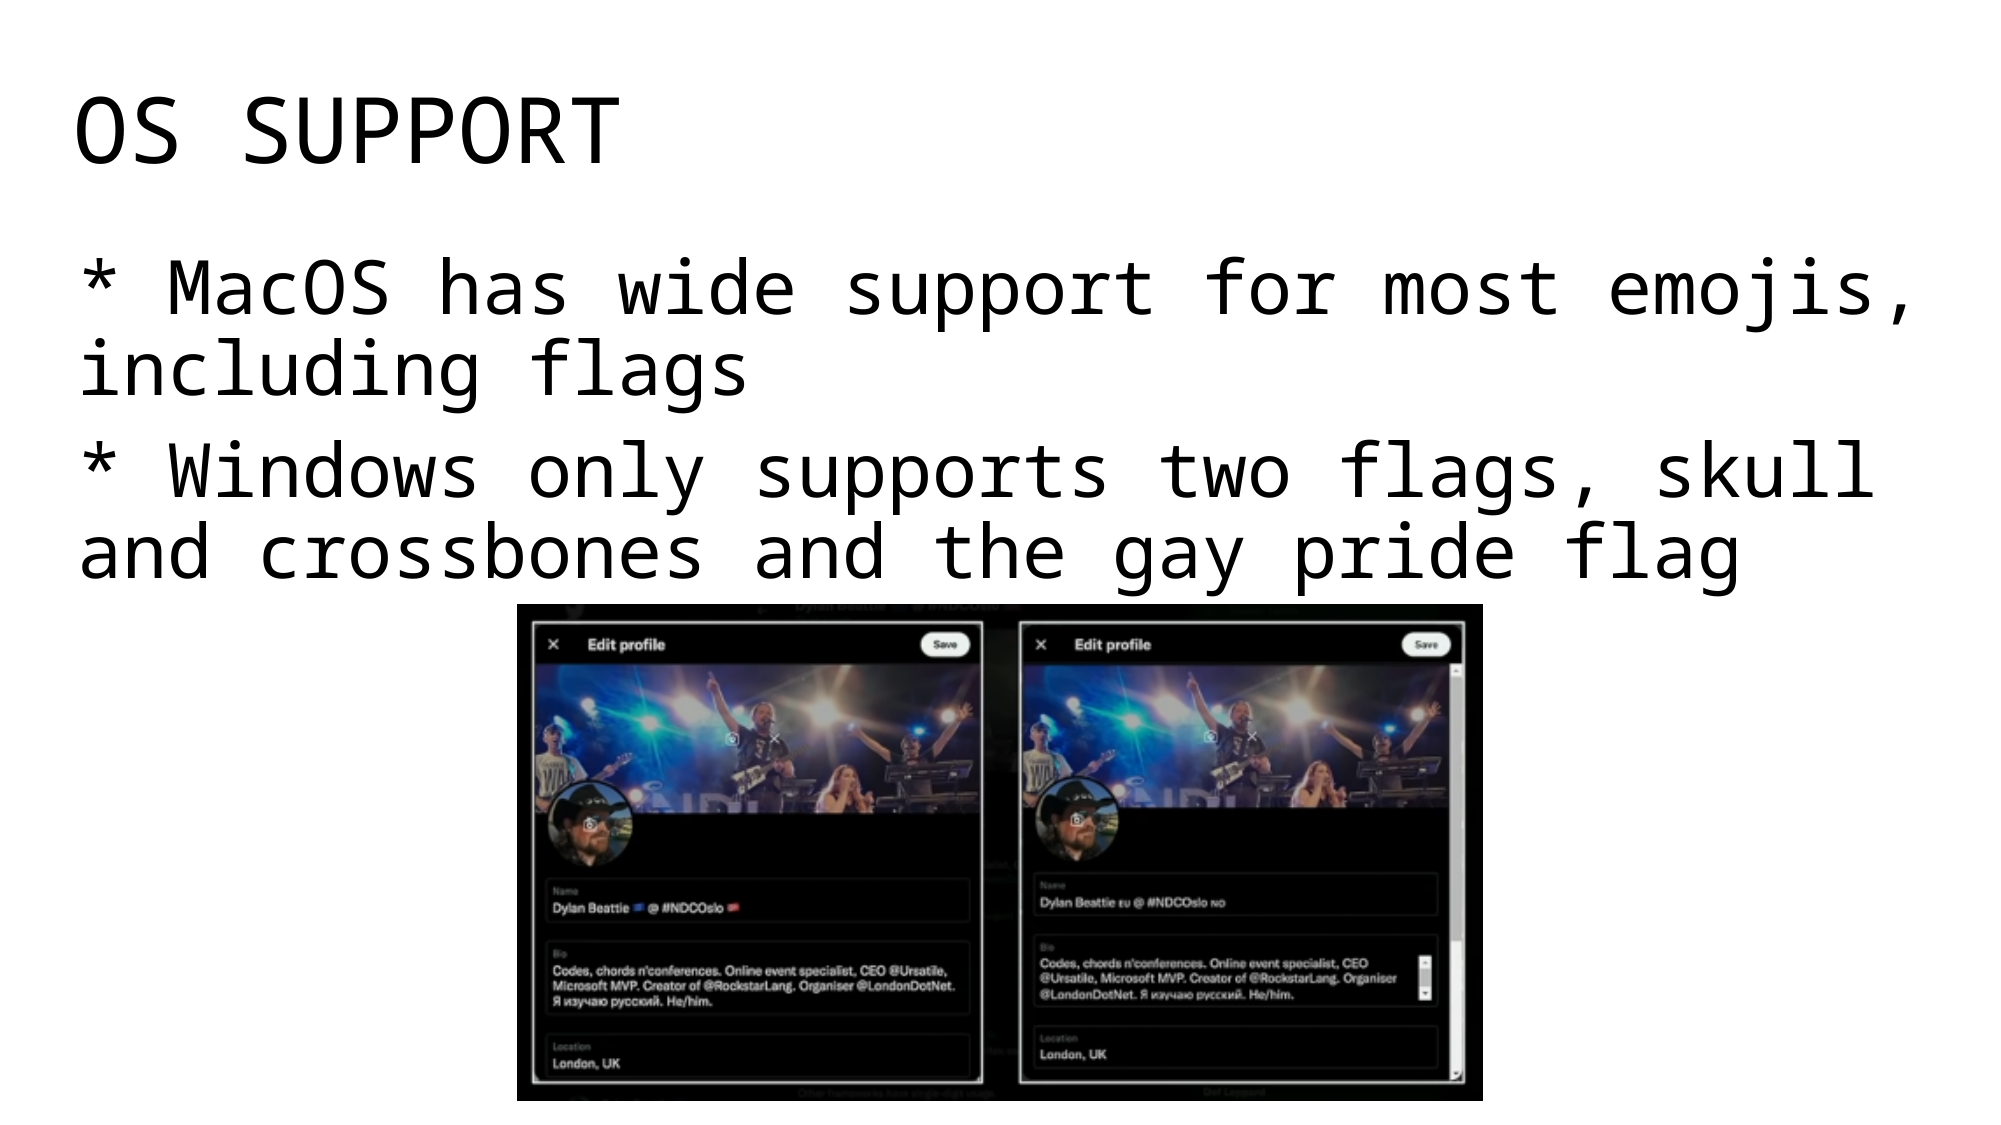

# OS SUPPORT
* MacOS has wide support for most emojis, including flags
* Windows only supports two flags, skull and crossbones and the gay pride flag